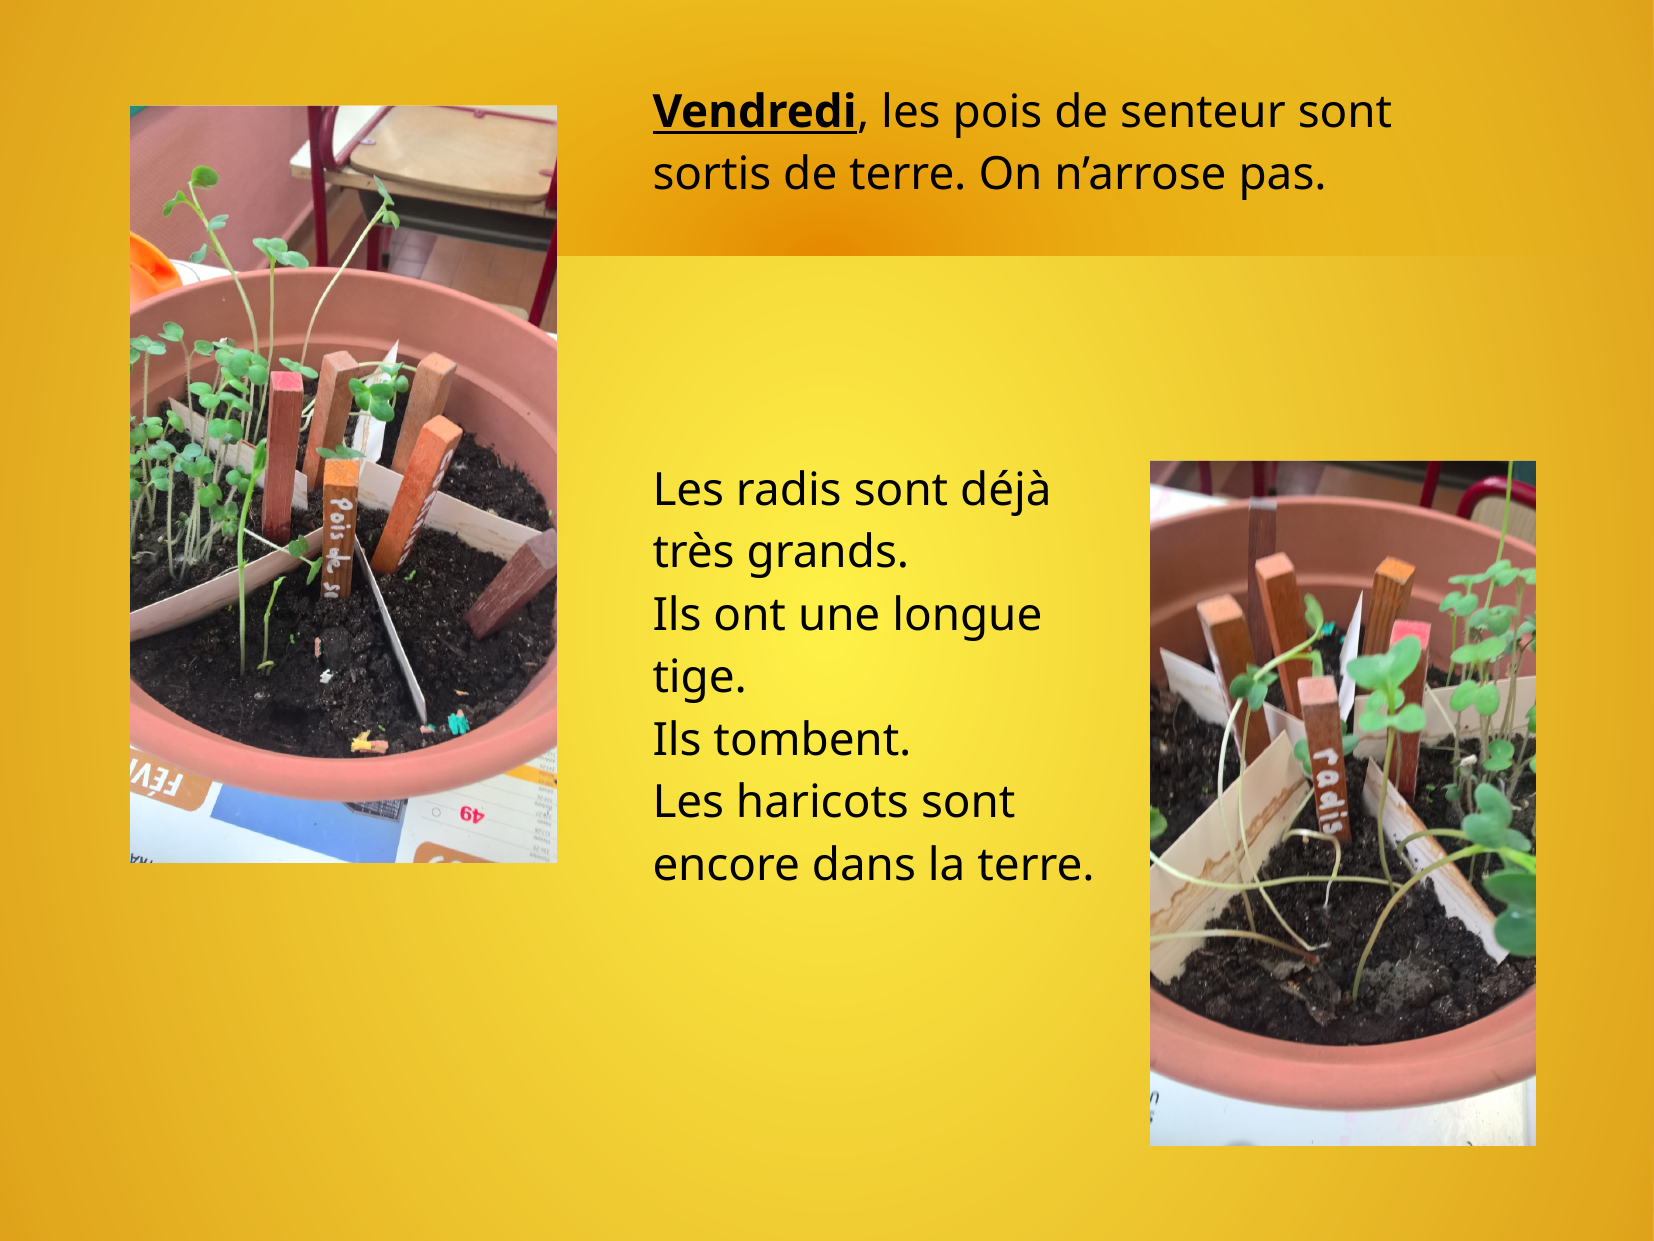

Vendredi, les pois de senteur sont sortis de terre. On n’arrose pas.
Les radis sont déjà très grands.
Ils ont une longue tige.
Ils tombent.
Les haricots sont encore dans la terre.